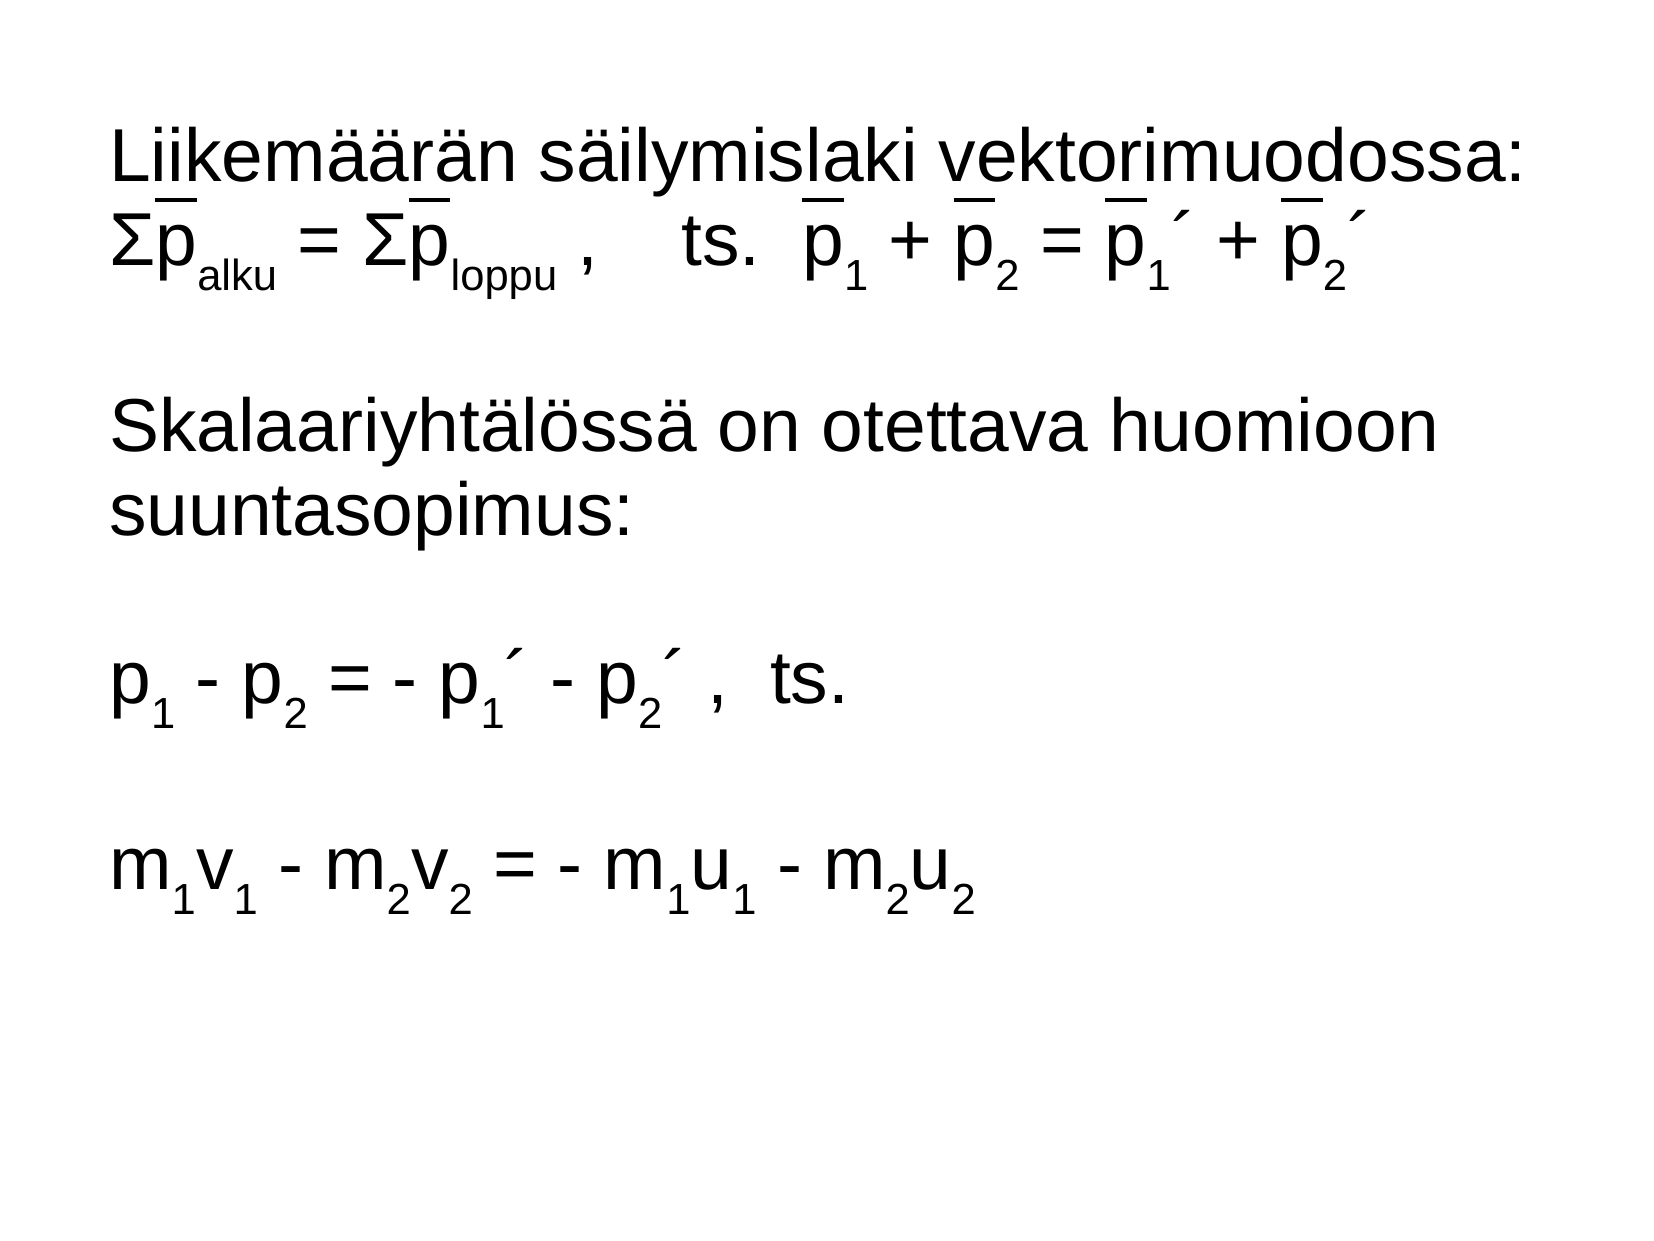

Liikemäärän säilymislaki vektorimuodossa:
Σpalku = Σploppu , ts. p1 + p2 = p1´ + p2´
Skalaariyhtälössä on otettava huomioon
suuntasopimus:
p1 - p2 = - p1´ - p2´ , ts.
m1v1 - m2v2 = - m1u1 - m2u2